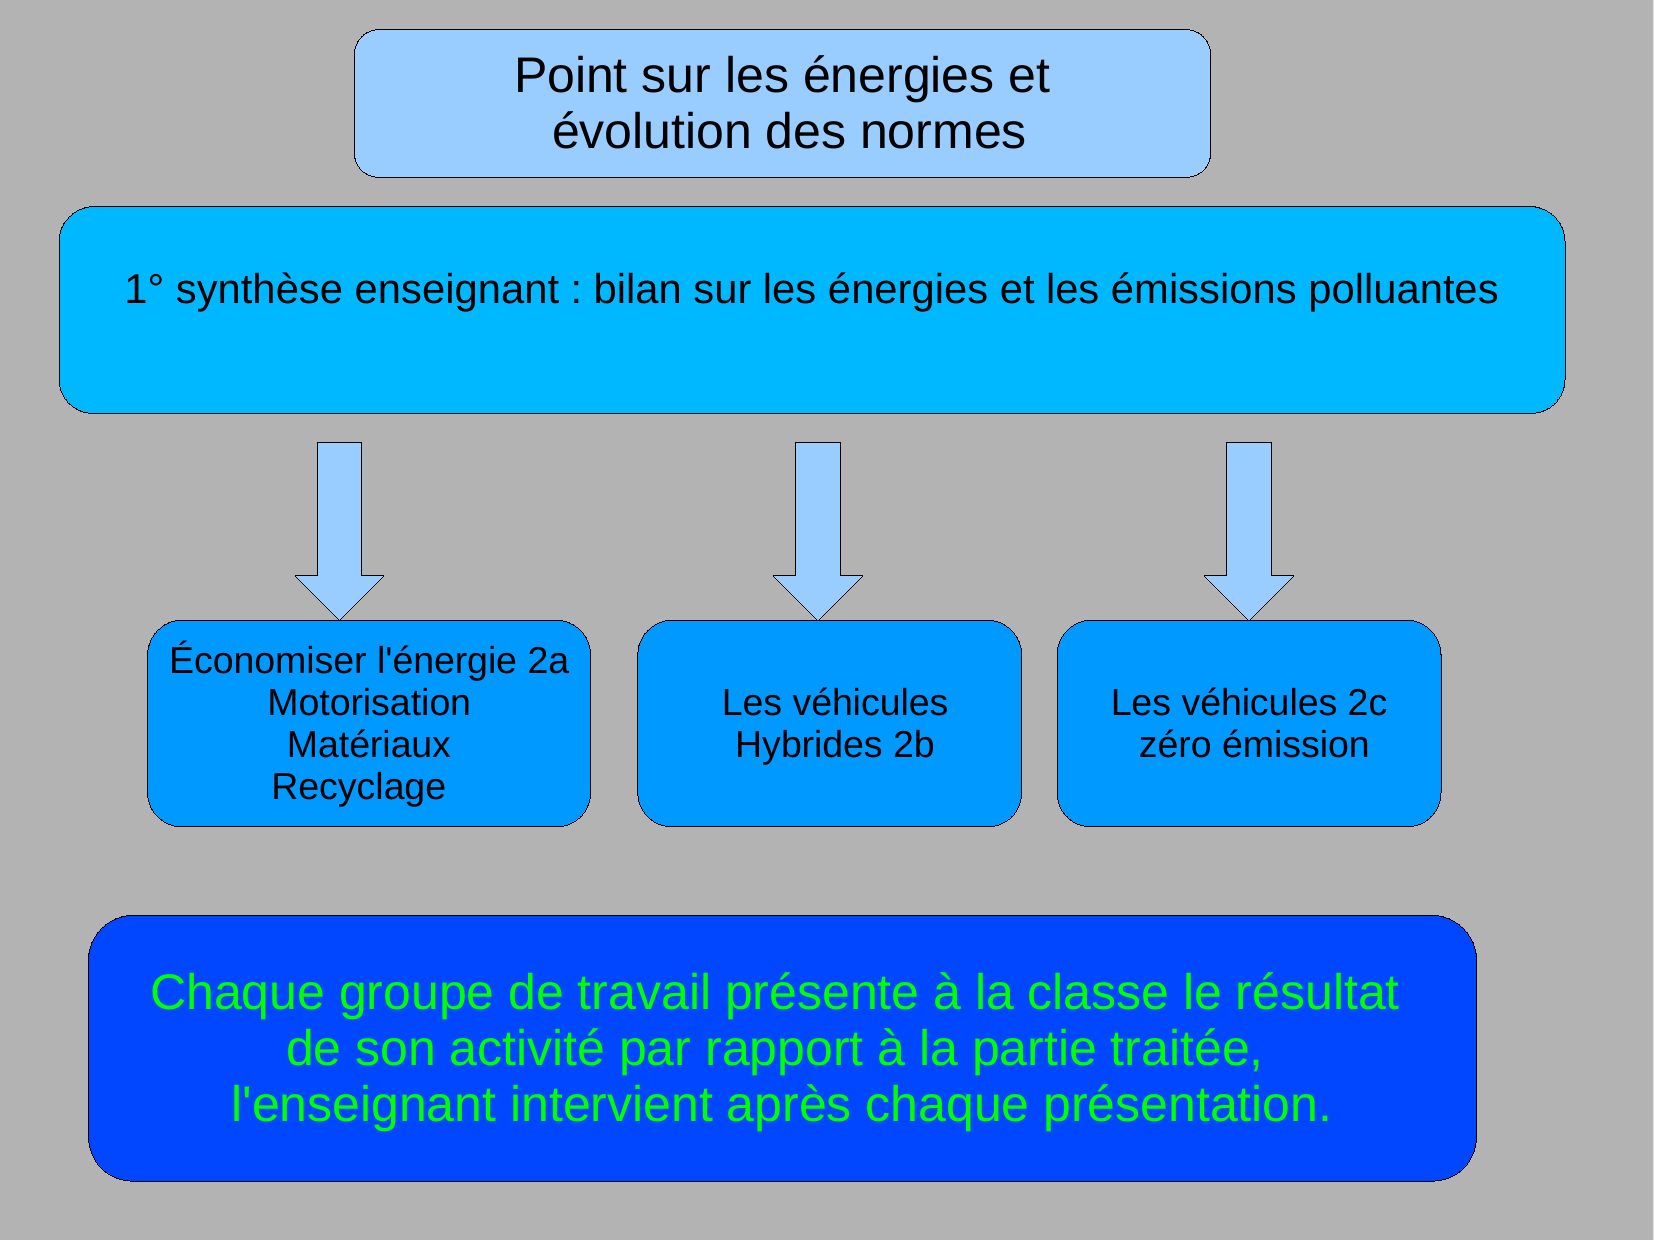

Point sur les énergies et
 évolution des normes
1° synthèse enseignant : bilan sur les énergies et les émissions polluantes
Économiser l'énergie 2a
Motorisation
Matériaux
Recyclage
 Les véhicules
 Hybrides 2b
Les véhicules 2c
 zéro émission
Chaque groupe de travail présente à la classe le résultat
de son activité par rapport à la partie traitée,
l'enseignant intervient après chaque présentation.